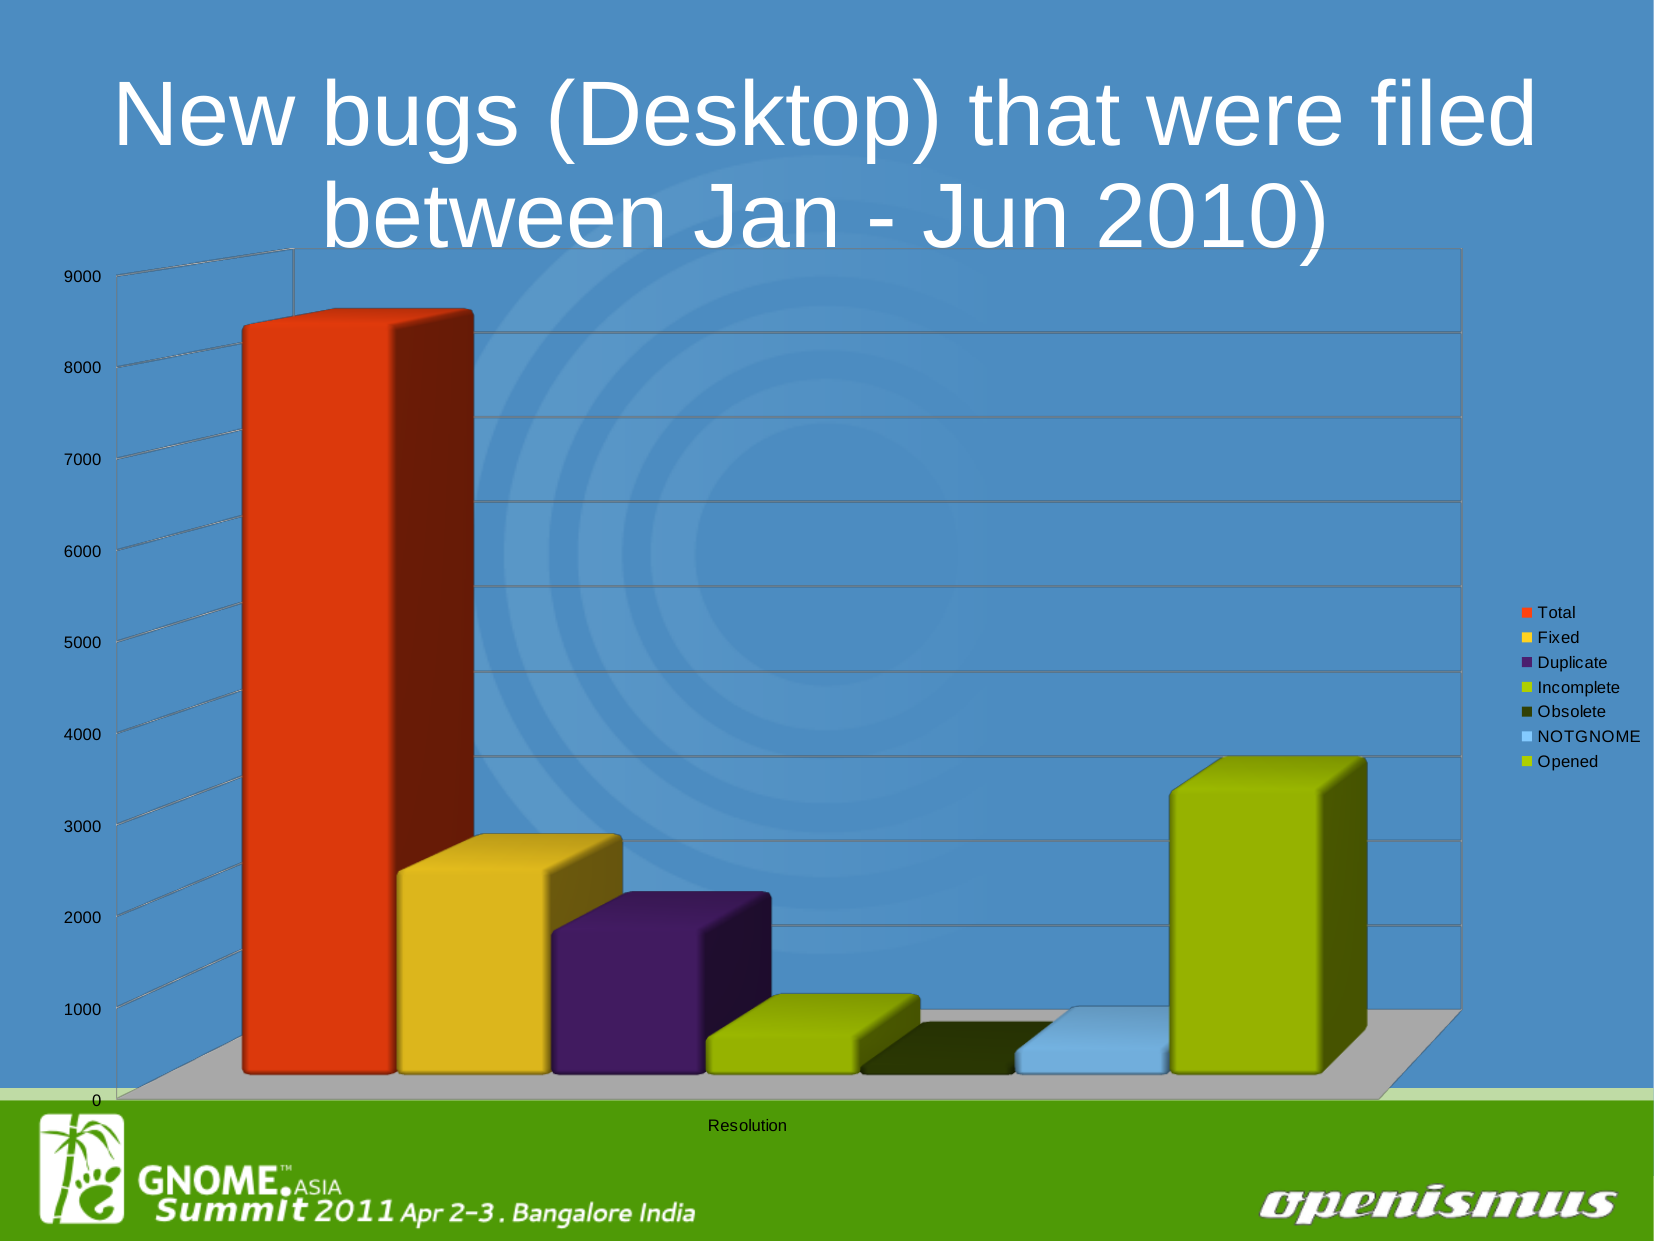

# New bugs (Desktop) that were filed between Jan - Jun 2010)
[unsupported chart]